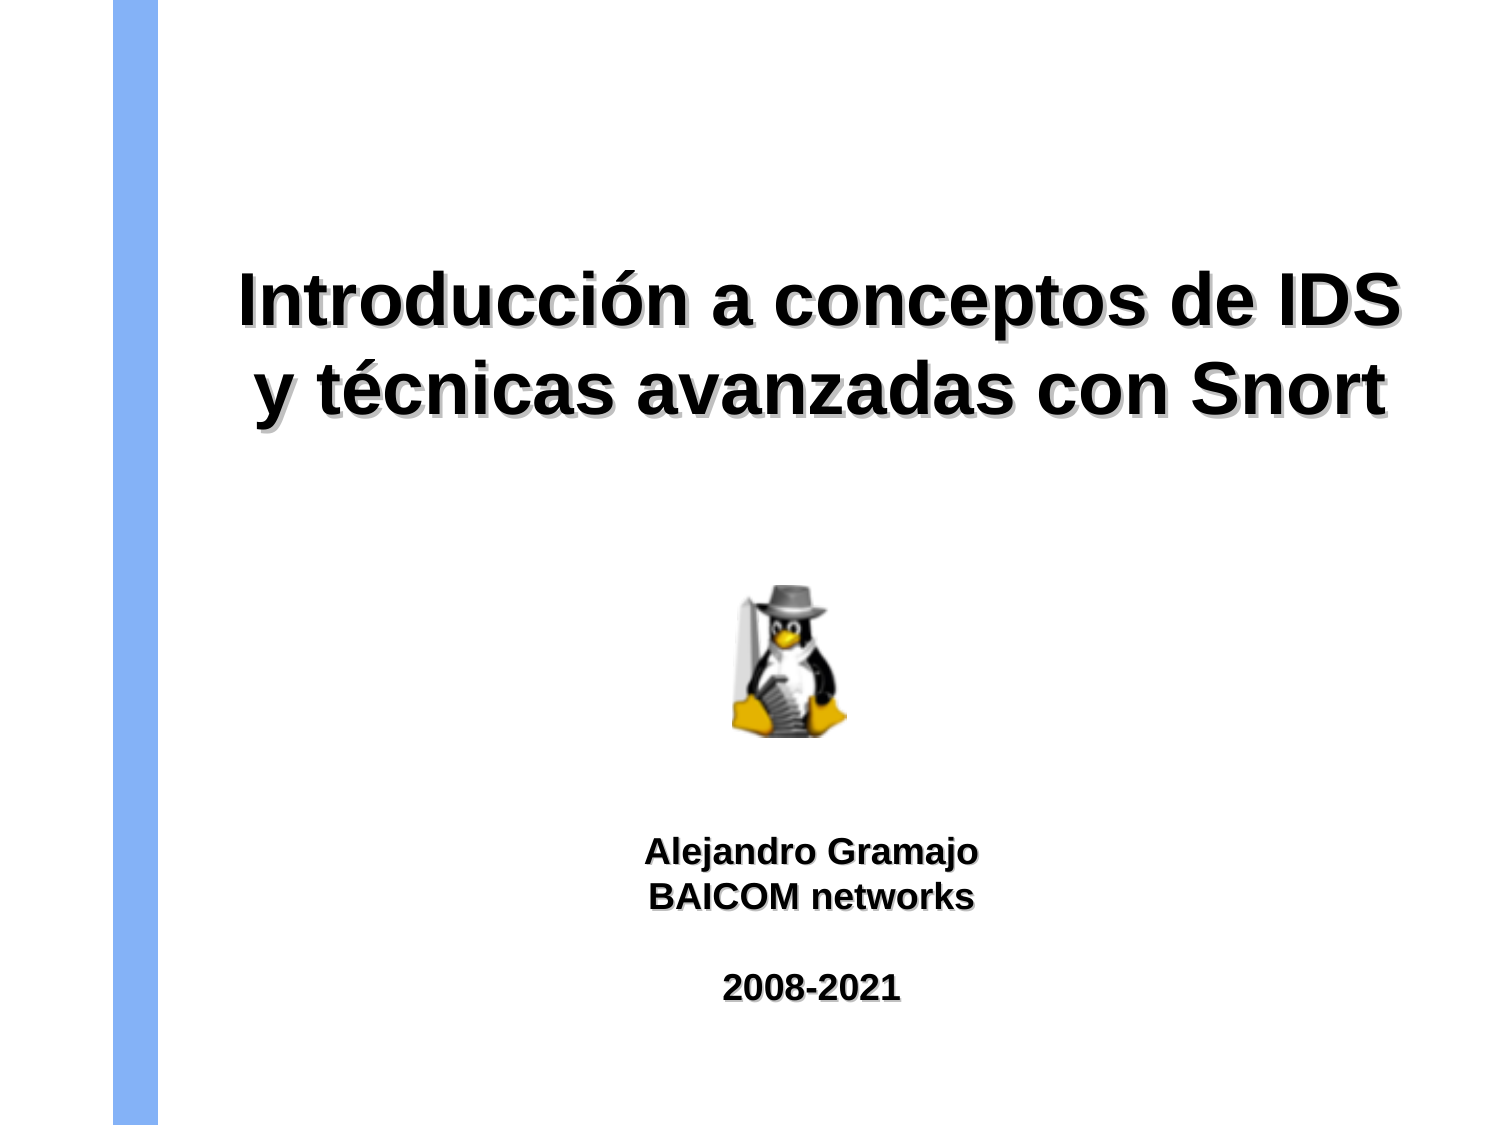

# Introducción a conceptos de IDS y técnicas avanzadas con Snort
Alejandro Gramajo
BAICOM networks
2008-2021